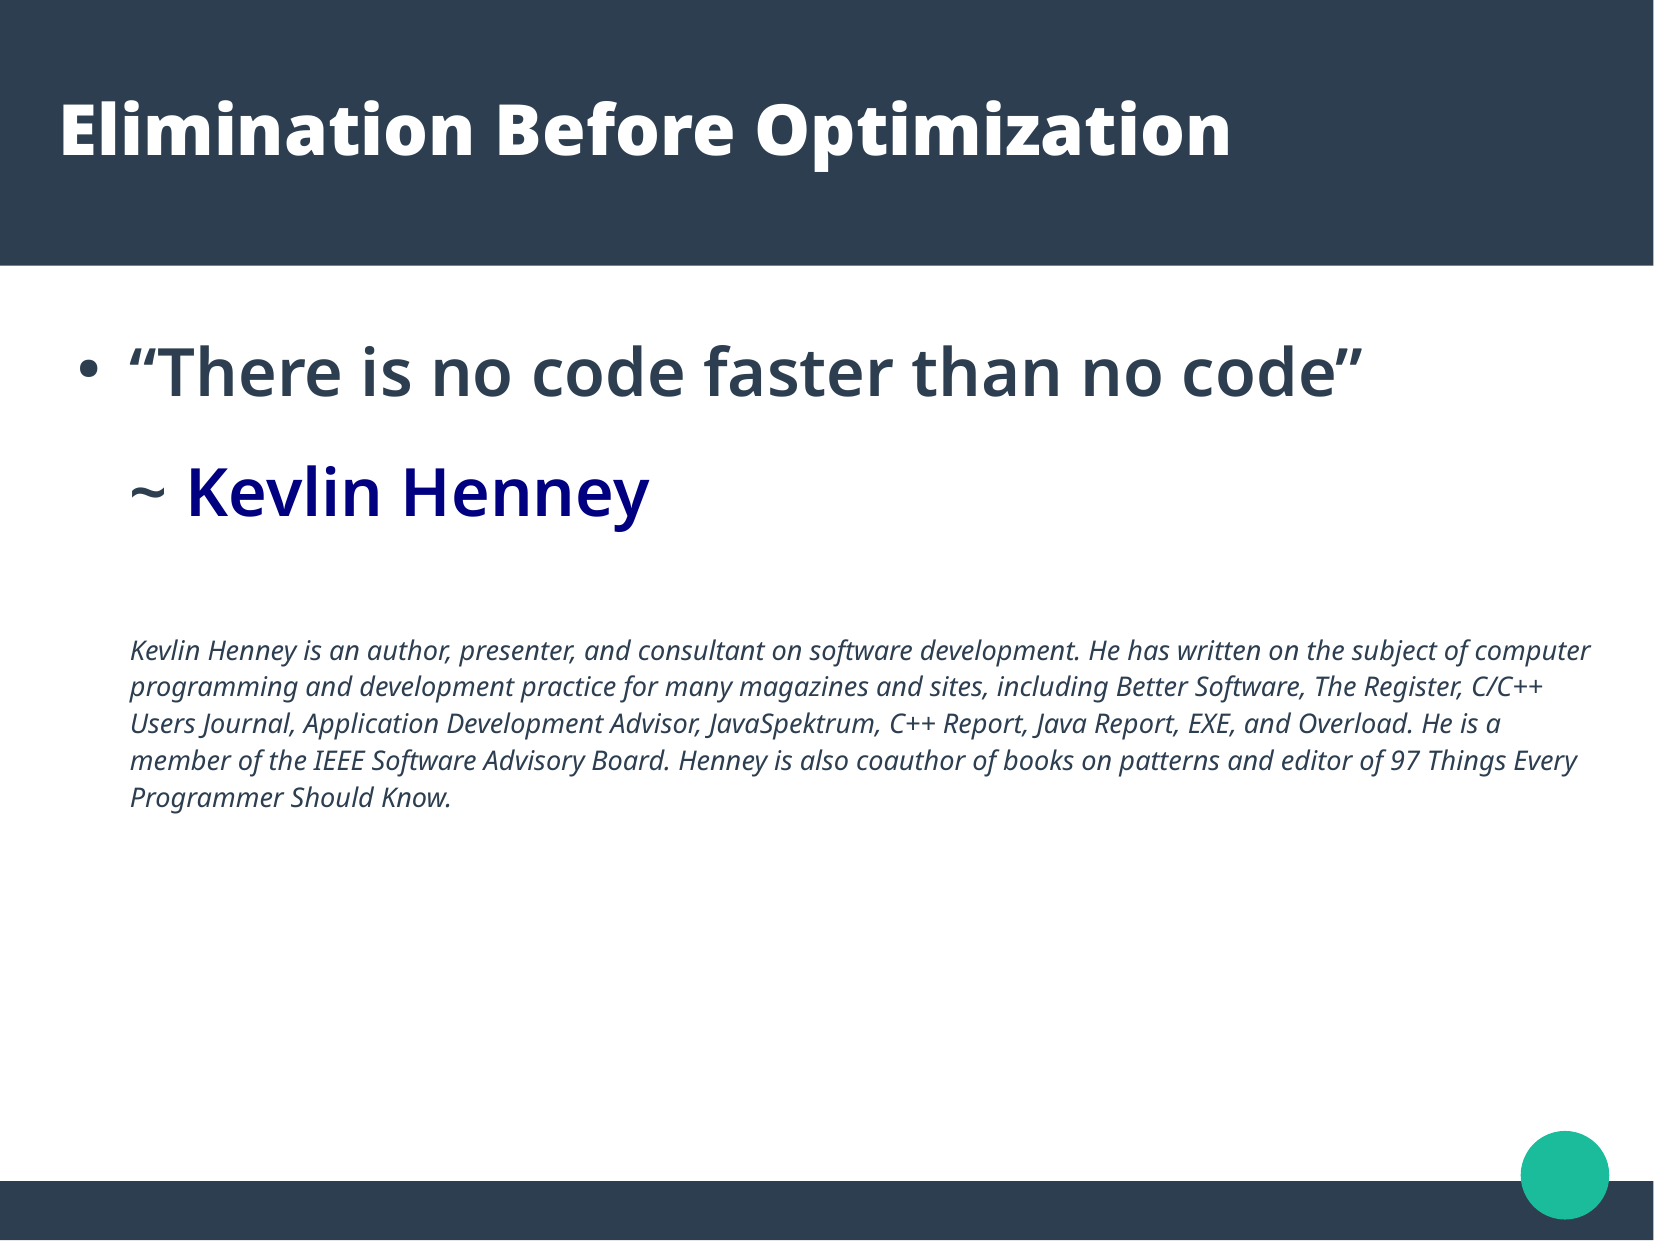

# Elimination Before Optimization
“There is no code faster than no code”
~ Kevlin Henney
Kevlin Henney is an author, presenter, and consultant on software development. He has written on the subject of computer programming and development practice for many magazines and sites, including Better Software, The Register, C/C++ Users Journal, Application Development Advisor, JavaSpektrum, C++ Report, Java Report, EXE, and Overload. He is a member of the IEEE Software Advisory Board. Henney is also coauthor of books on patterns and editor of 97 Things Every Programmer Should Know.